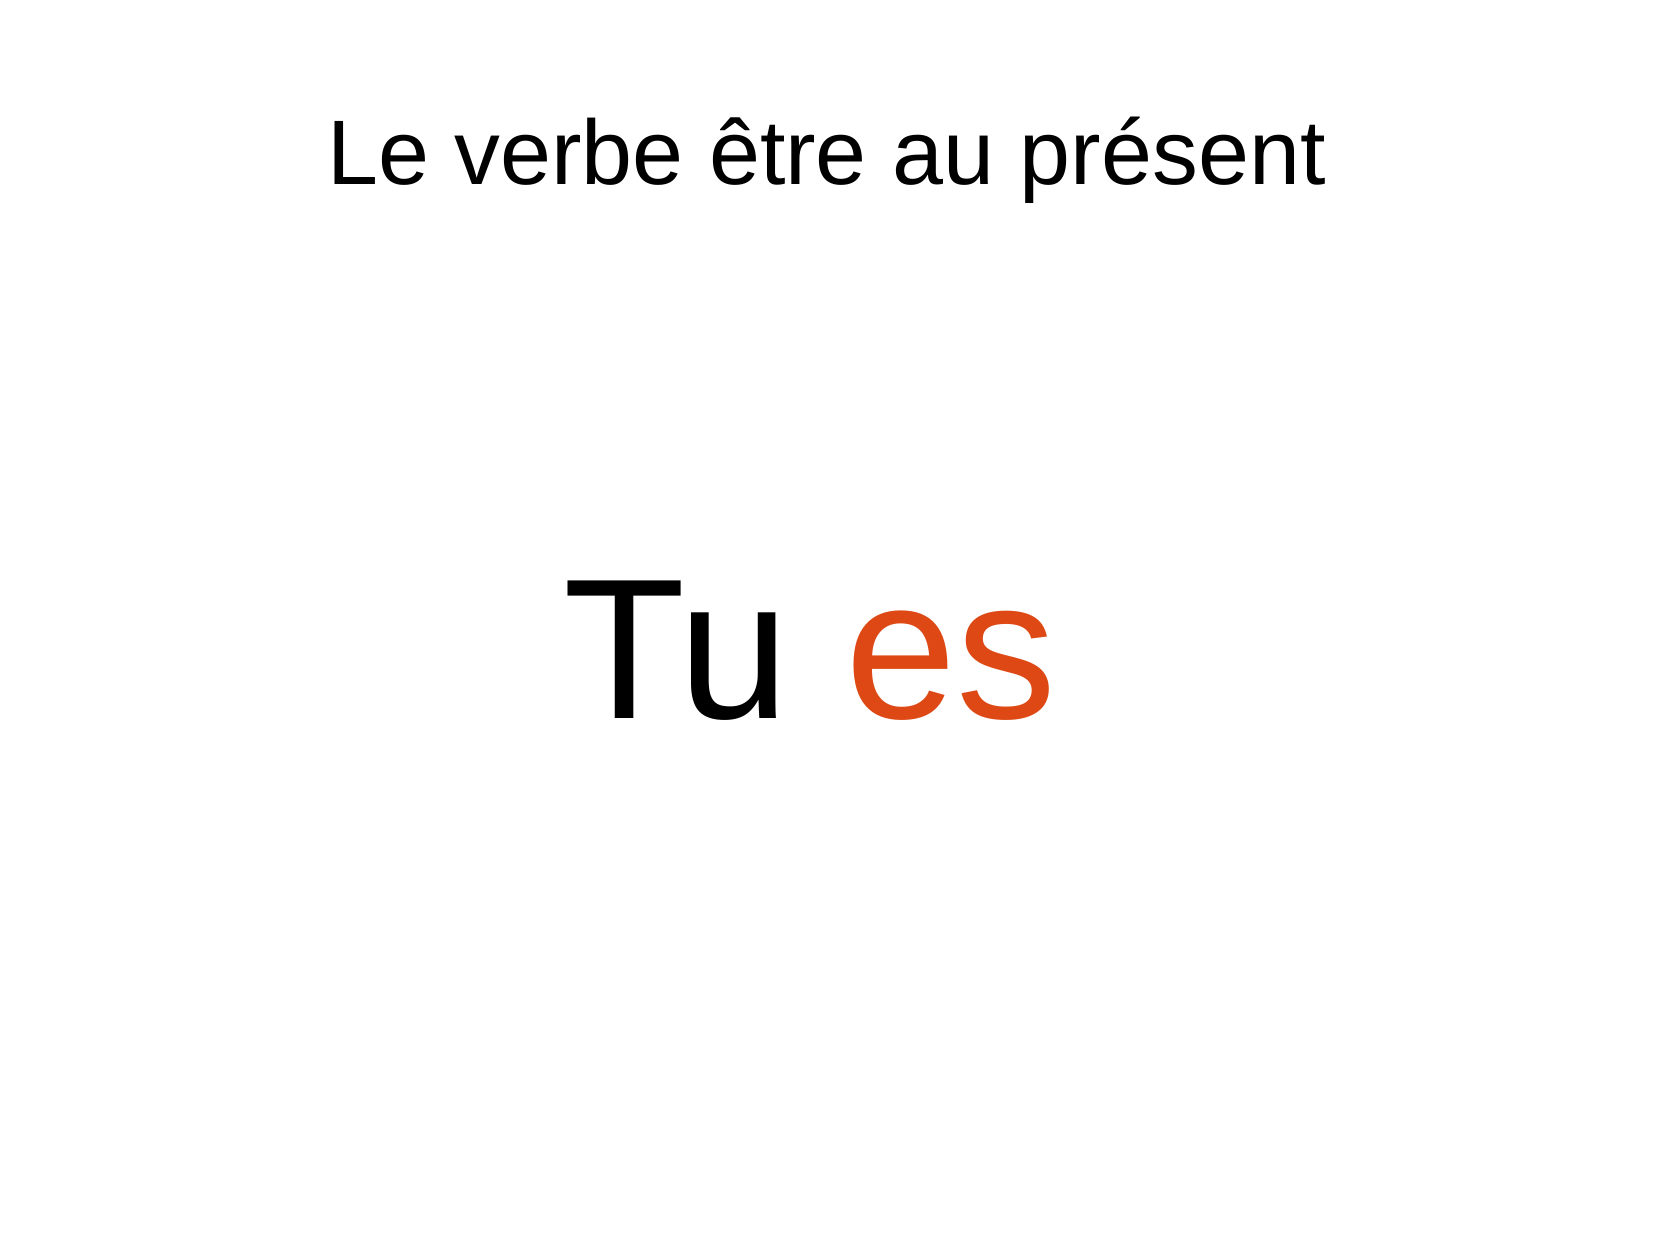

# Le verbe être au présent
Tu es